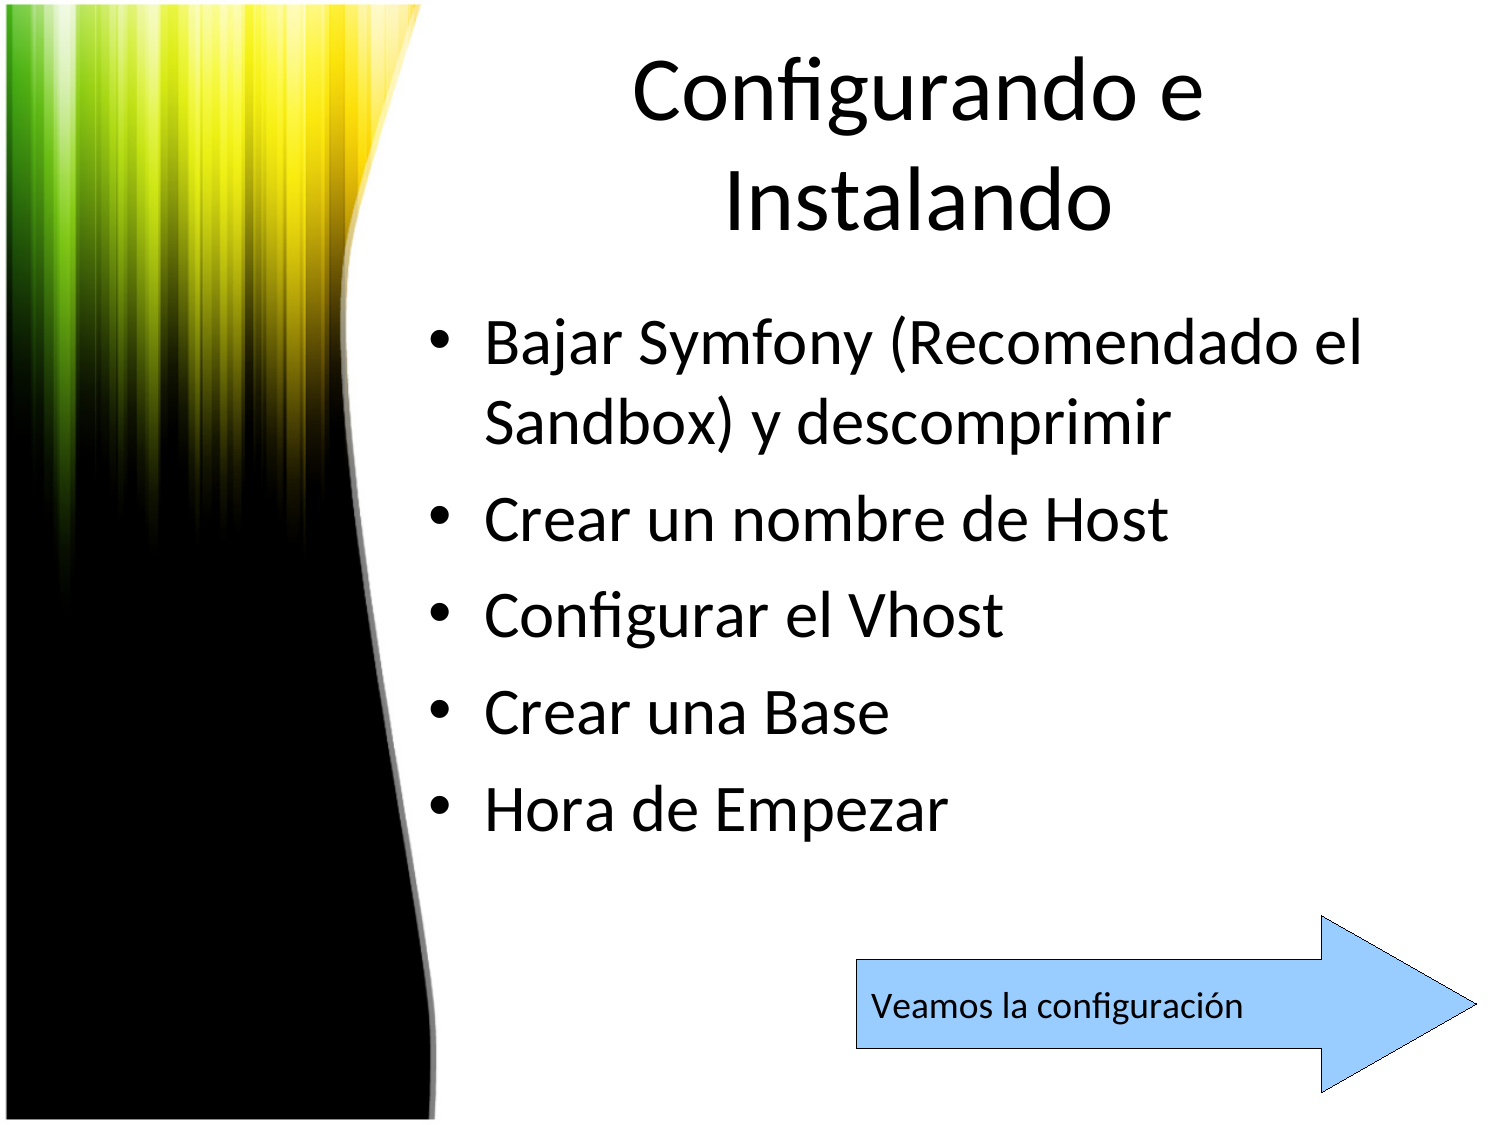

# Configurando e Instalando
Bajar Symfony (Recomendado el Sandbox) y descomprimir
Crear un nombre de Host
Configurar el Vhost
Crear una Base
Hora de Empezar
Veamos la configuración